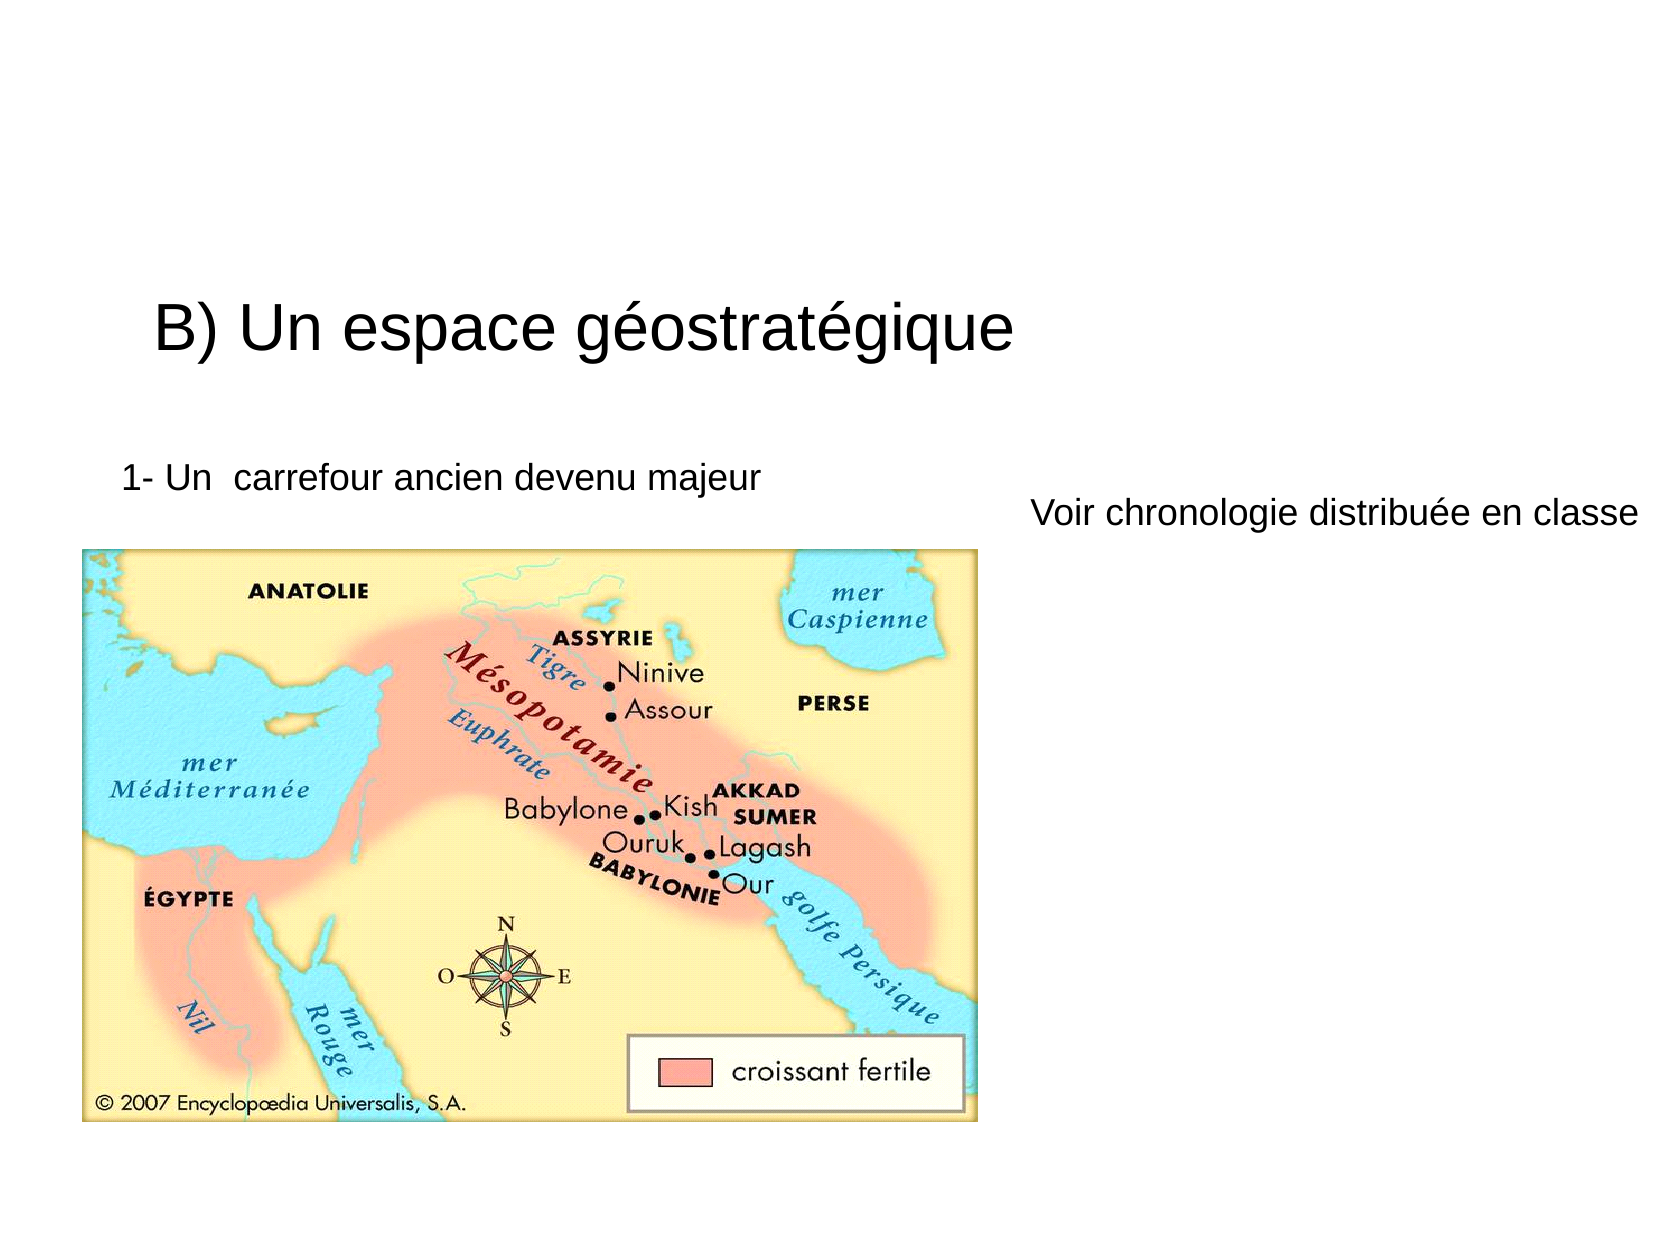

# B) Un espace géostratégique
1- Un carrefour ancien devenu majeur
Voir chronologie distribuée en classe